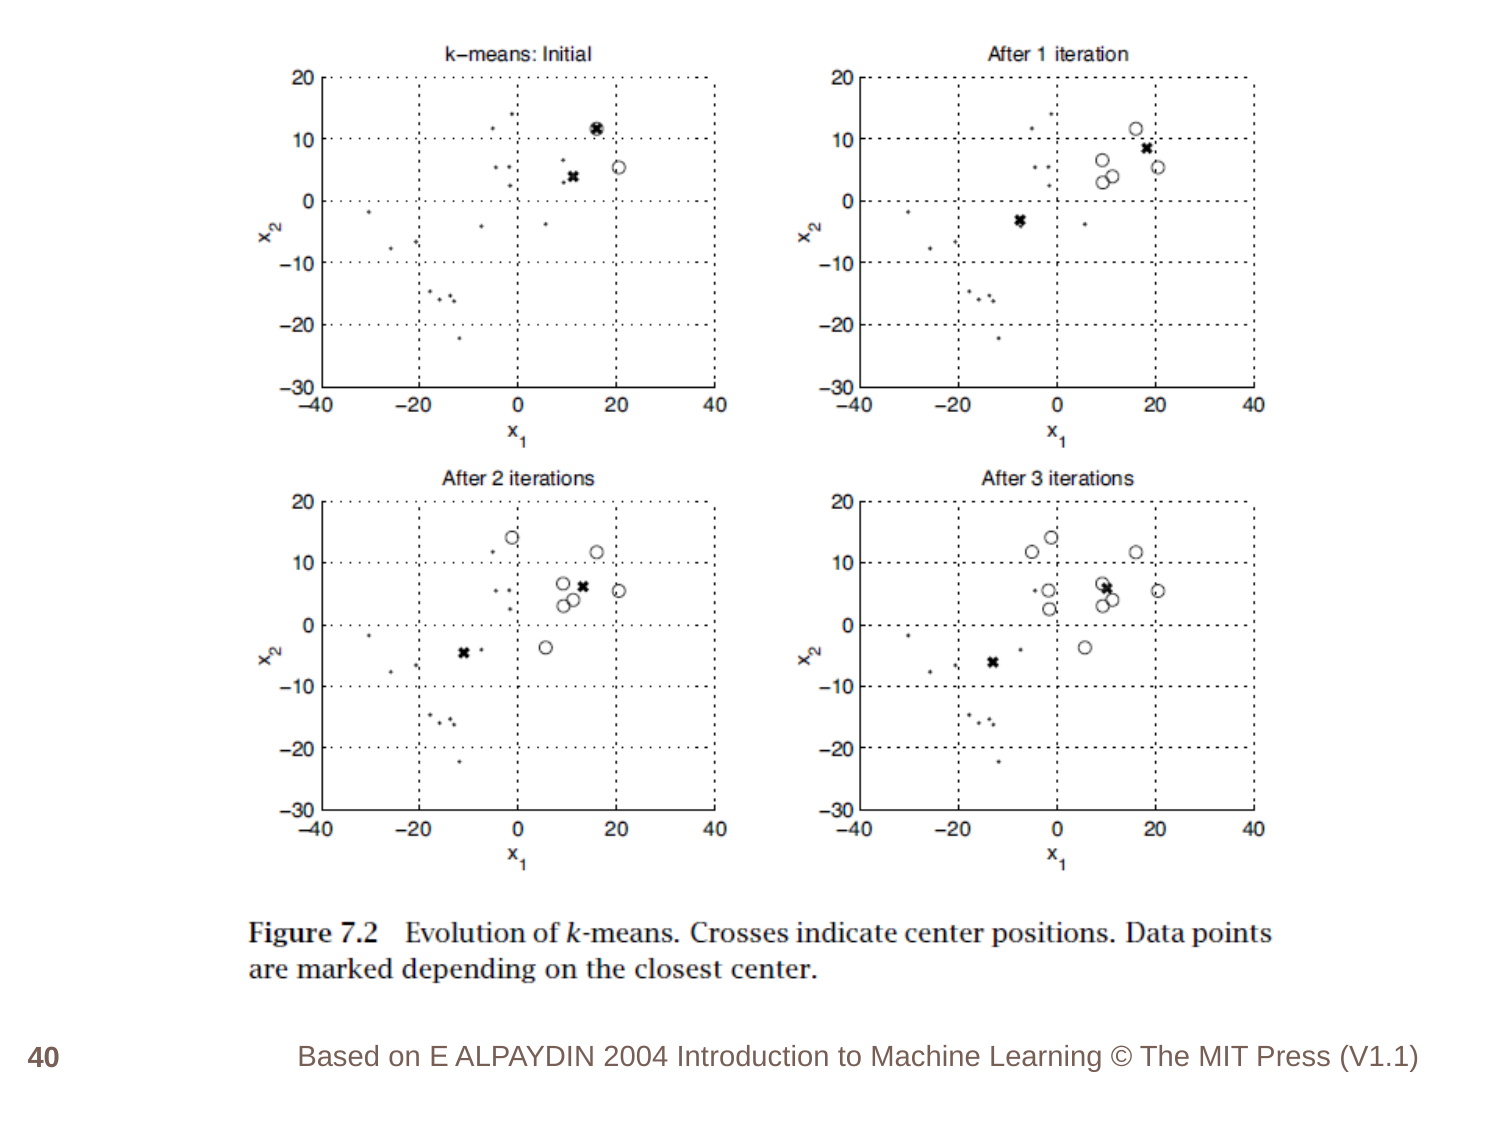

Based on E ALPAYDIN 2004 Introduction to Machine Learning © The MIT Press (V1.1)